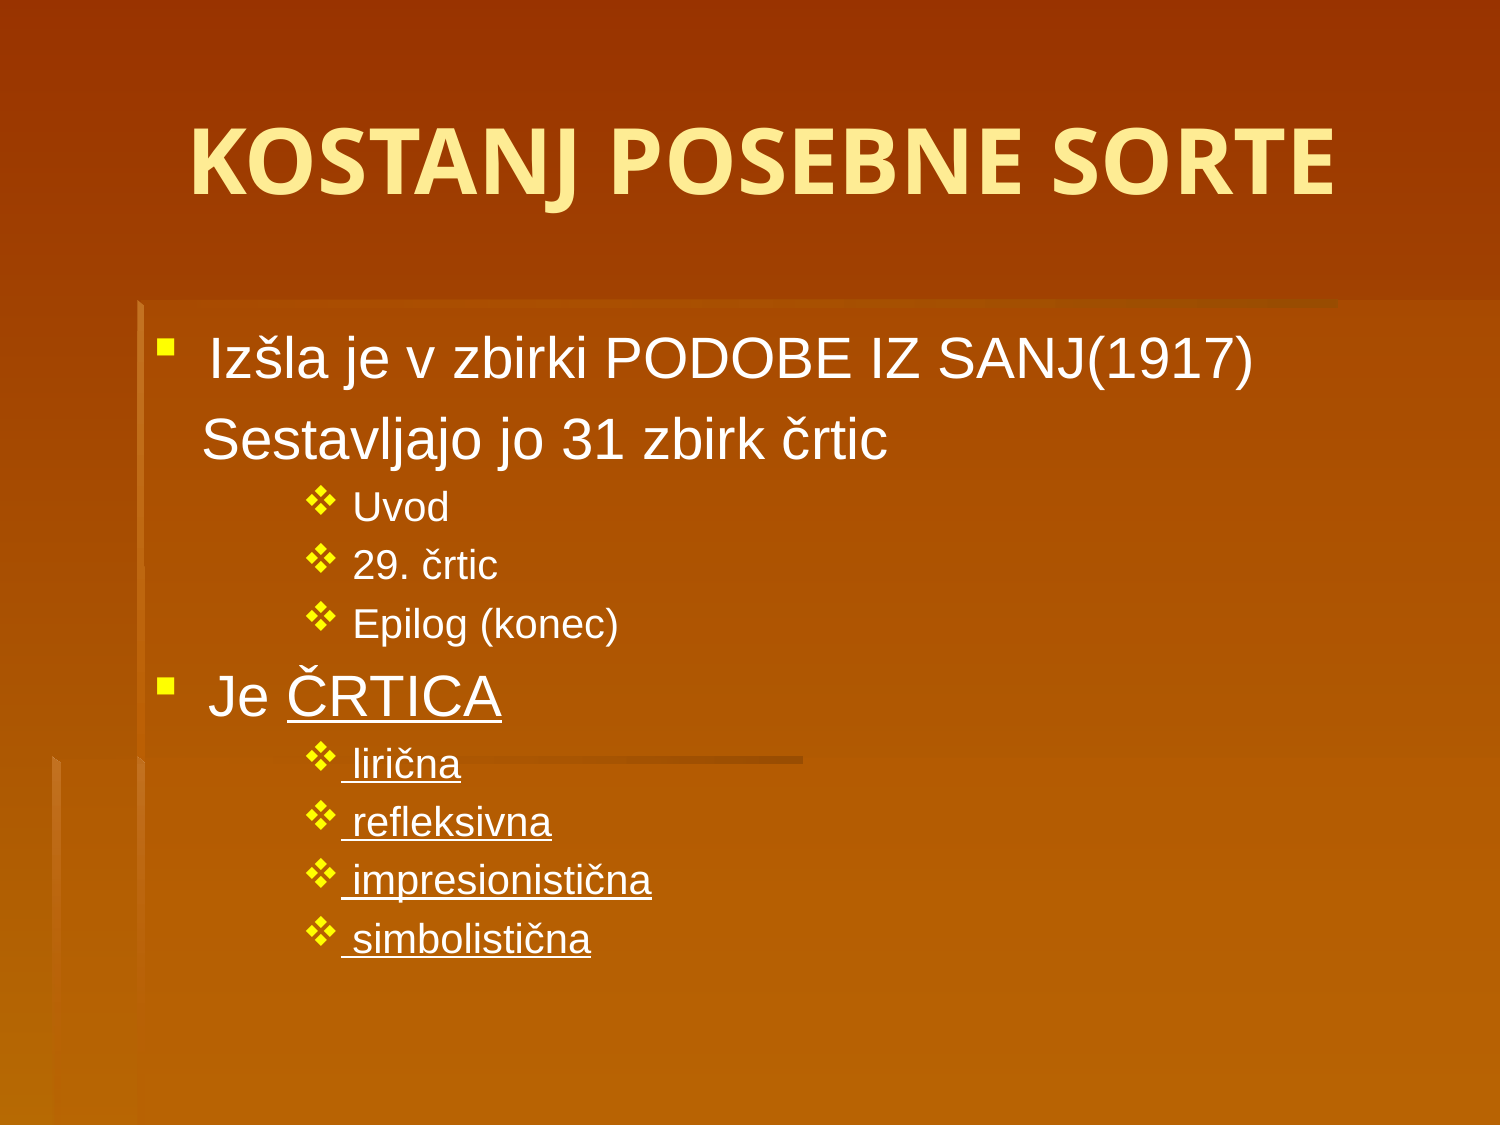

# KOSTANJ POSEBNE SORTE
Izšla je v zbirki PODOBE IZ SANJ(1917)
 Sestavljajo jo 31 zbirk črtic
 Uvod
 29. črtic
 Epilog (konec)
Je ČRTICA
 lirična
 refleksivna
 impresionistična
 simbolistična